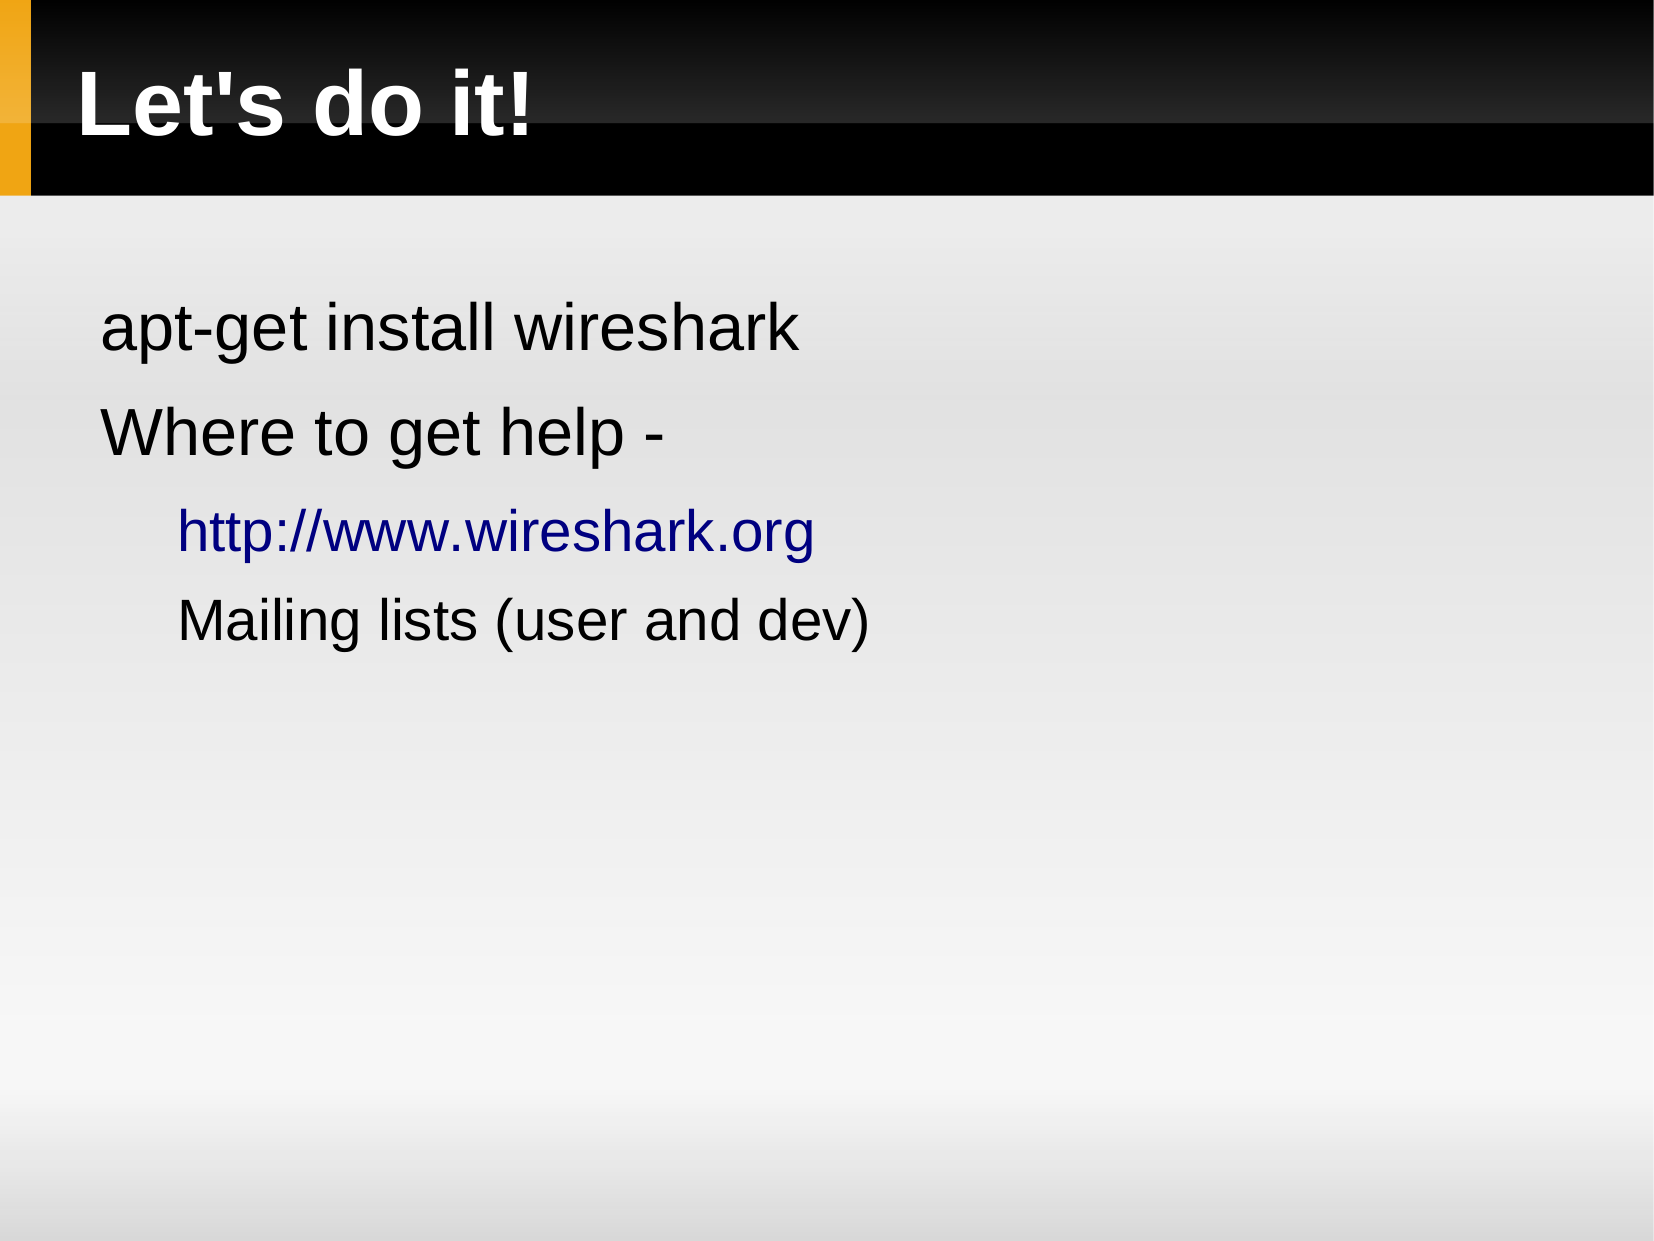

# Let's do it!
apt-get install wireshark
Where to get help -
http://www.wireshark.org
Mailing lists (user and dev)